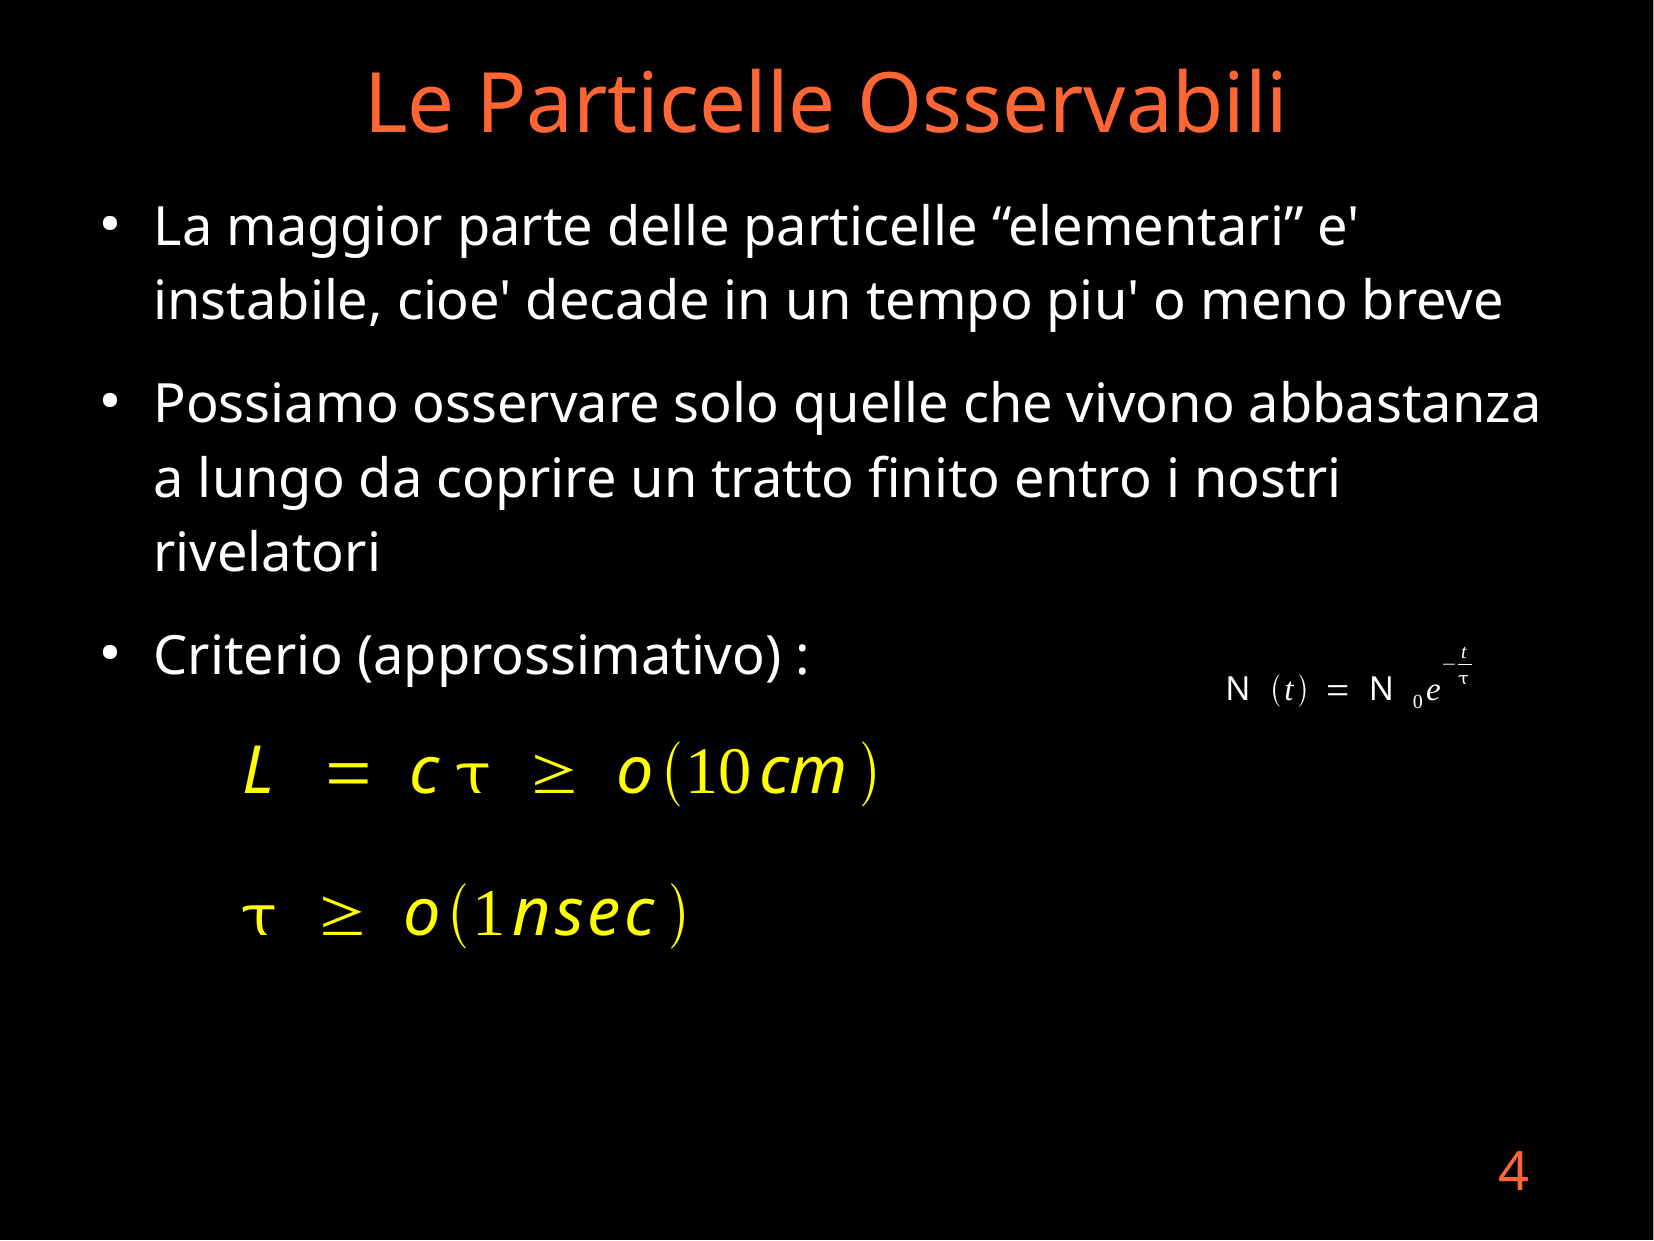

# Le Particelle Osservabili
La maggior parte delle particelle “elementari” e' instabile, cioe' decade in un tempo piu' o meno breve
Possiamo osservare solo quelle che vivono abbastanza a lungo da coprire un tratto finito entro i nostri rivelatori
Criterio (approssimativo) :